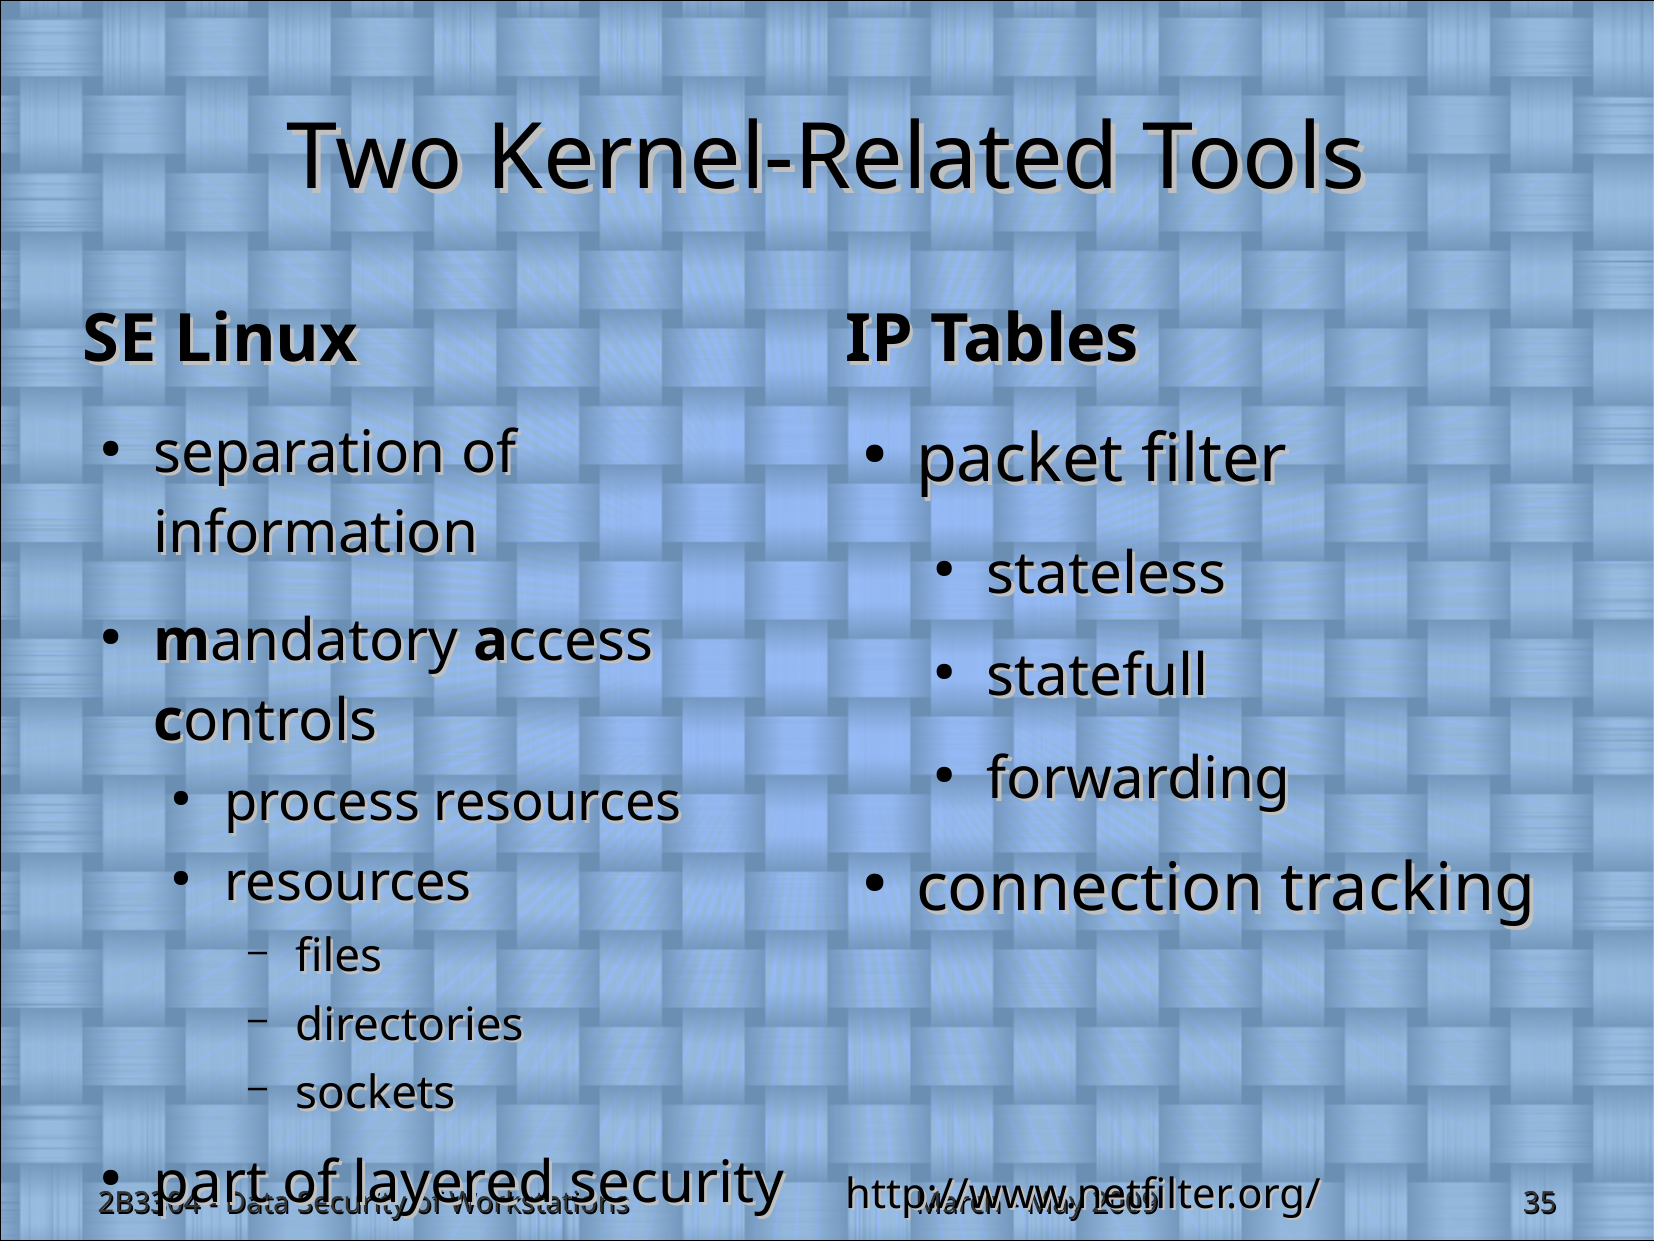

# Two Kernel-Related Tools
SE Linux
separation of information
mandatory access controls
process resources
resources
files
directories
sockets
part of layered security
http://www.nsa.gov/research/selinux/
IP Tables
packet filter
stateless
statefull
forwarding
connection tracking
http://www.netfilter.org/
http://iptables-tutorial.frozentux.net/iptables-tutorial.html